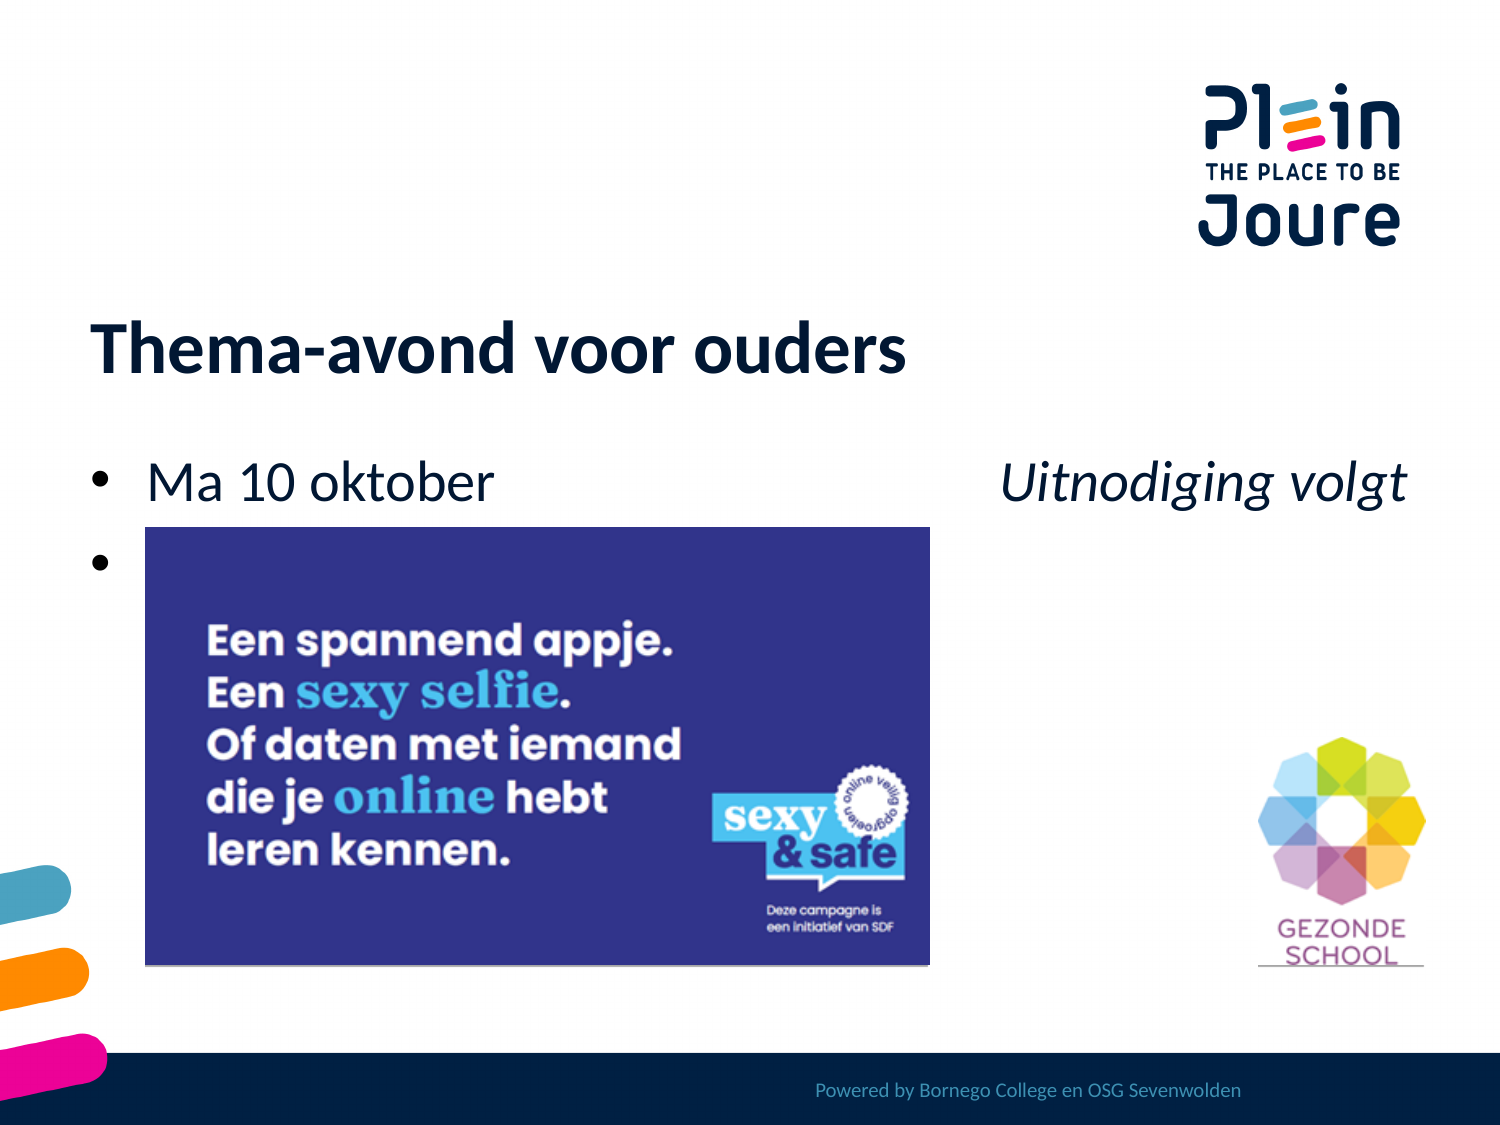

# Thema-avond voor ouders
Ma 10 oktober                                      Uitnodiging volgt
Powered by Bornego College en OSG Sevenwolden